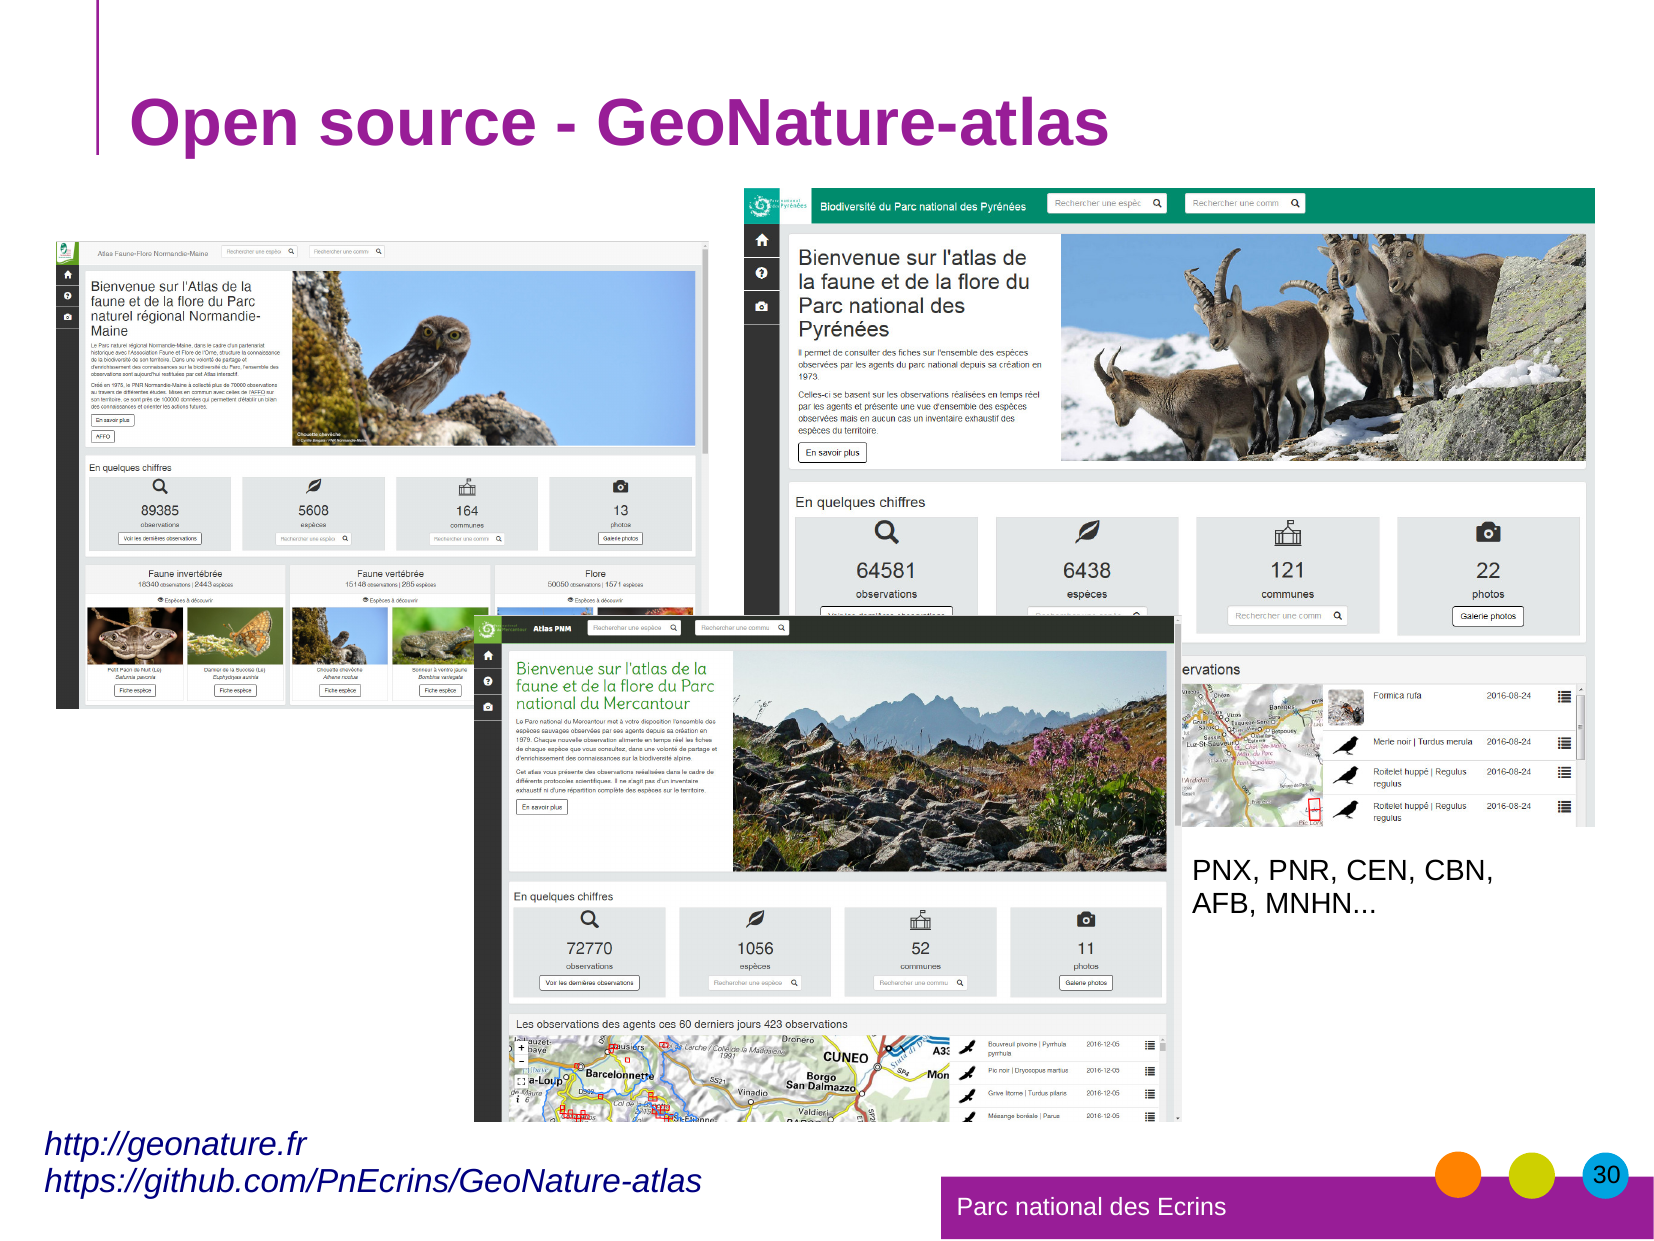

# Open source - GeoNature-atlas
PNX, PNR, CEN, CBN,
AFB, MNHN...
http://geonature.fr
https://github.com/PnEcrins/GeoNature-atlas